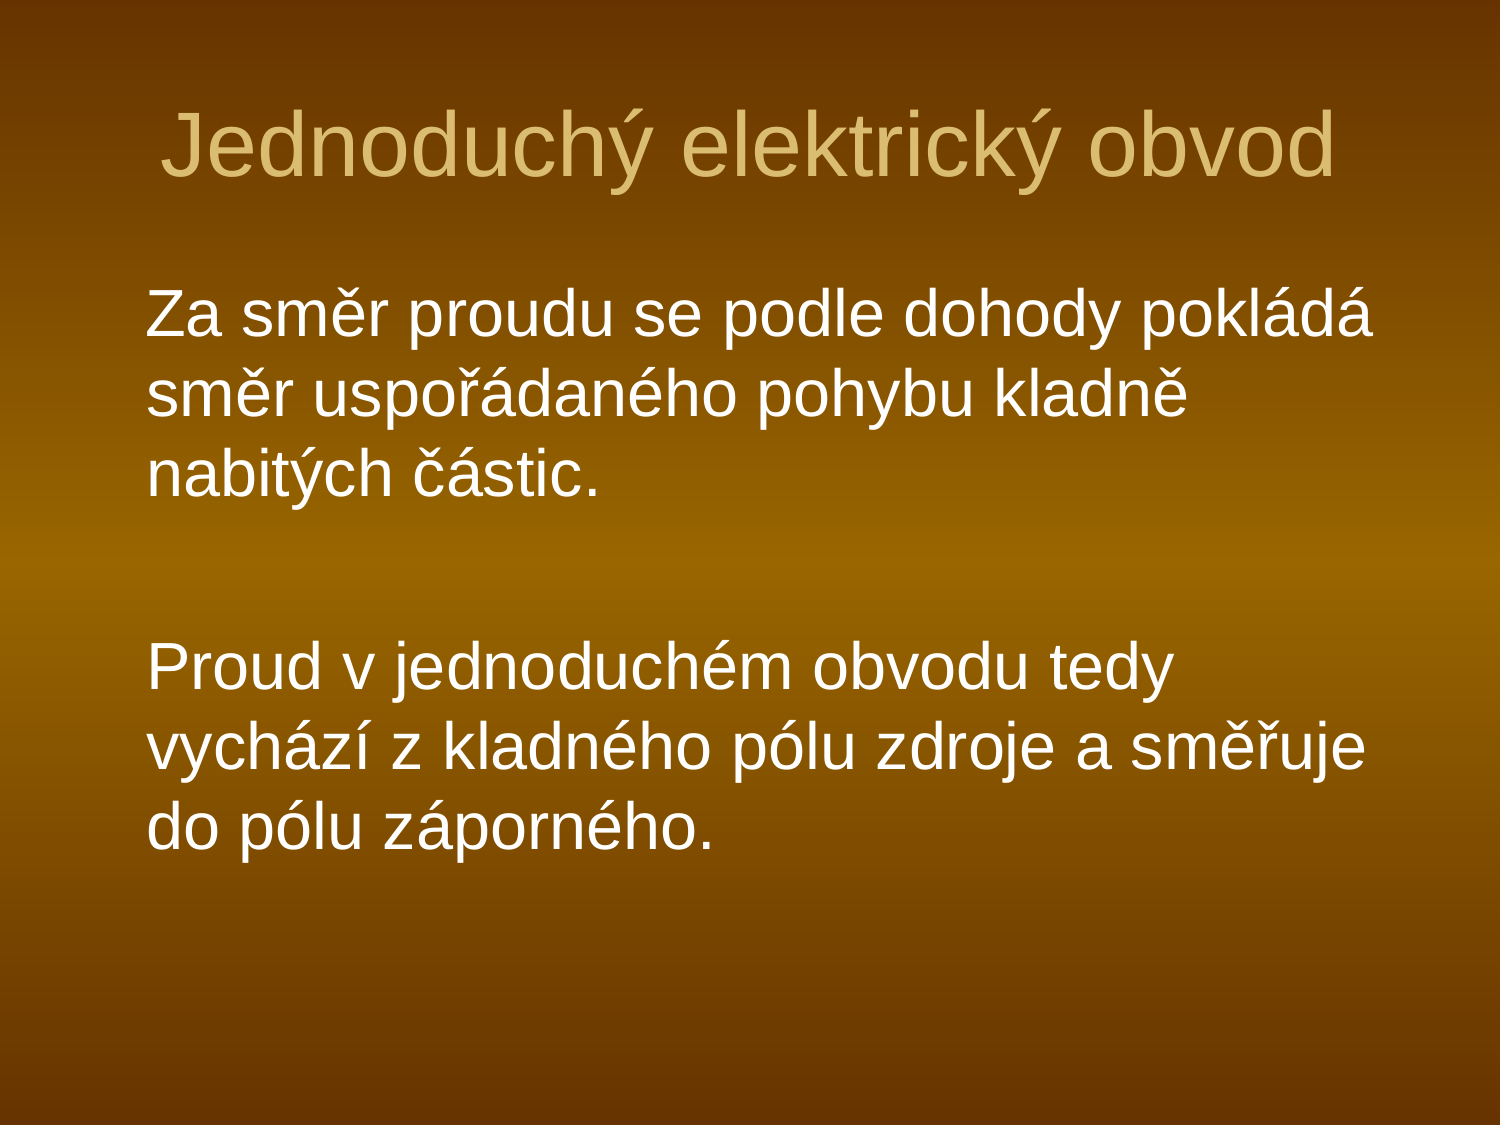

# Jednoduchý elektrický obvod
 Za směr proudu se podle dohody pokládá směr uspořádaného pohybu kladně nabitých částic.
	Proud v jednoduchém obvodu tedy vychází z kladného pólu zdroje a směřuje do pólu záporného.